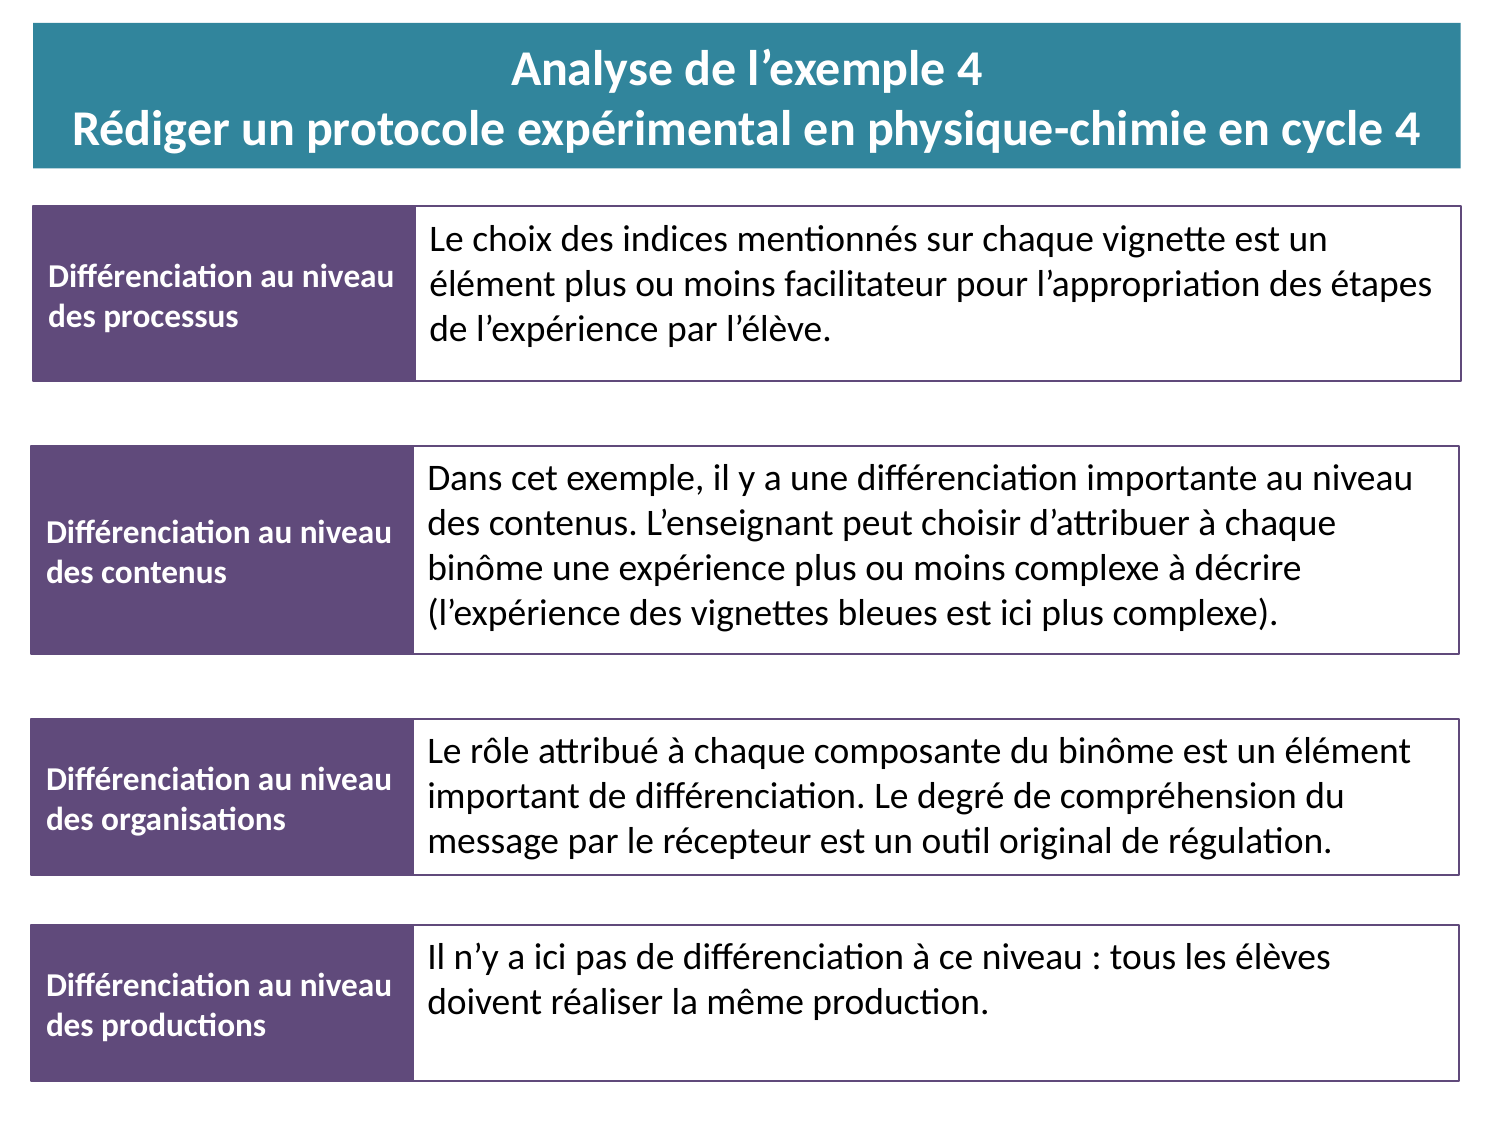

Analyse de l’exemple 4
Rédiger un protocole expérimental en physique-chimie en cycle 4
Différenciation au niveau des processus
Le choix des indices mentionnés sur chaque vignette est un élément plus ou moins facilitateur pour l’appropriation des étapes de l’expérience par l’élève.
Différenciation au niveau des contenus
Dans cet exemple, il y a une différenciation importante au niveau des contenus. L’enseignant peut choisir d’attribuer à chaque binôme une expérience plus ou moins complexe à décrire (l’expérience des vignettes bleues est ici plus complexe).
Différenciation au niveau des organisations
Le rôle attribué à chaque composante du binôme est un élément important de différenciation. Le degré de compréhension du message par le récepteur est un outil original de régulation.
Différenciation au niveau des productions
Il n’y a ici pas de différenciation à ce niveau : tous les élèves doivent réaliser la même production.